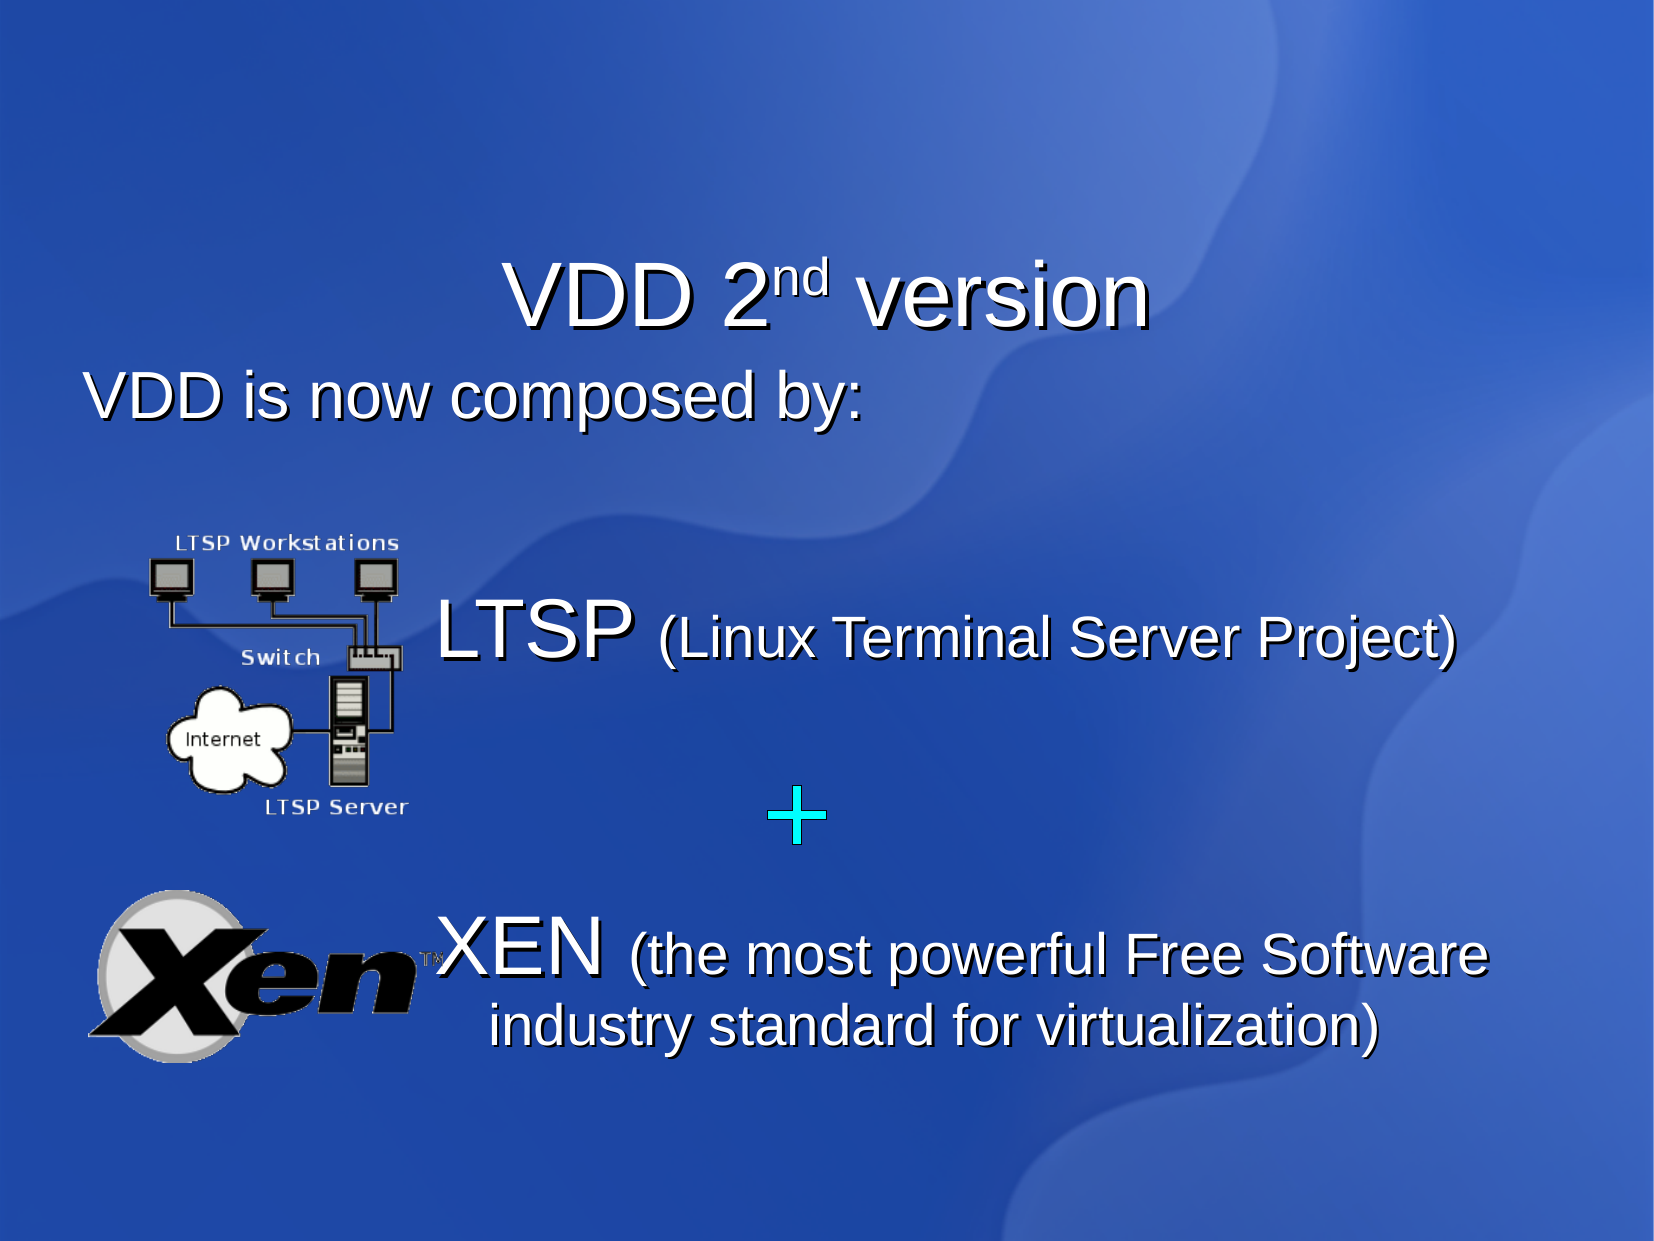

# VDD 2nd version
VDD is now composed by:
 LTSP (Linux Terminal Server Project)
 XEN (the most powerful Free Software industry standard for virtualization)